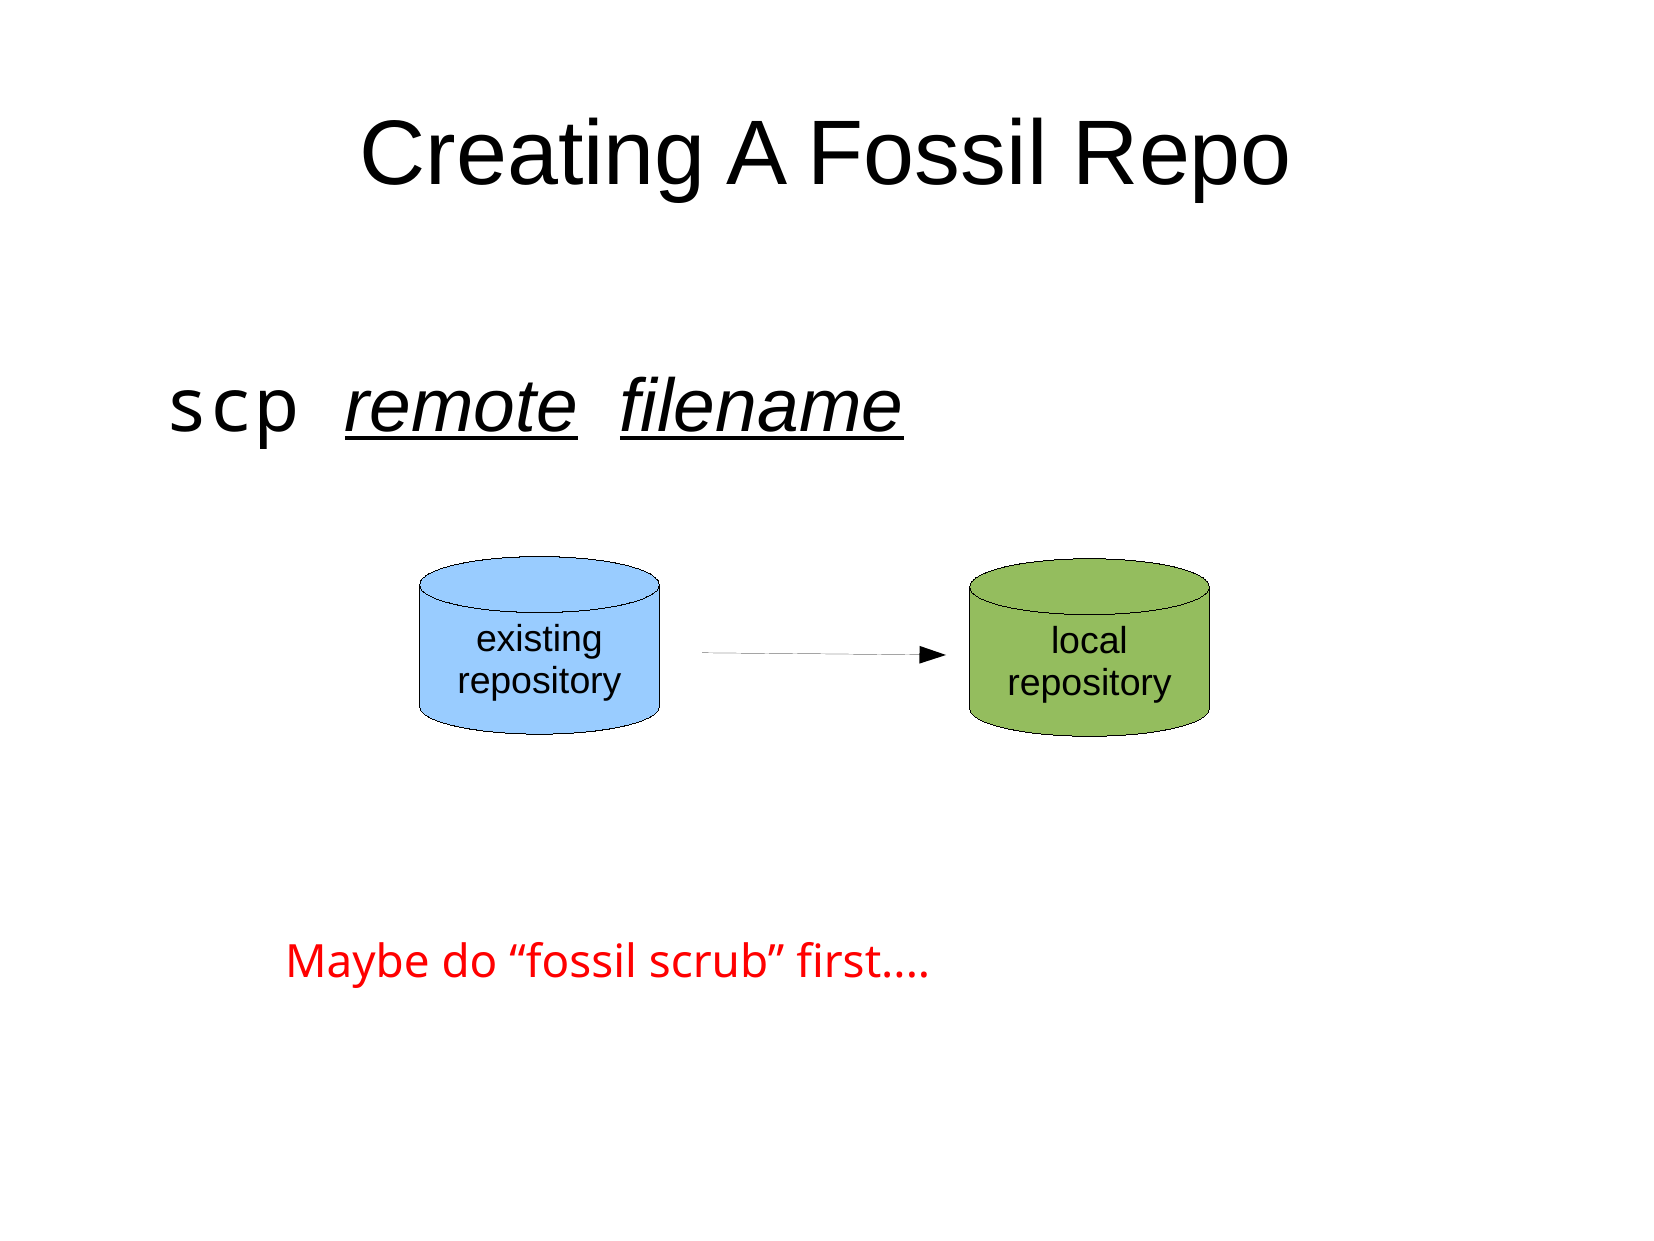

# Creating A Fossil Repo
scp remote filename
existing
repository
local
repository
Maybe do “fossil scrub” first....